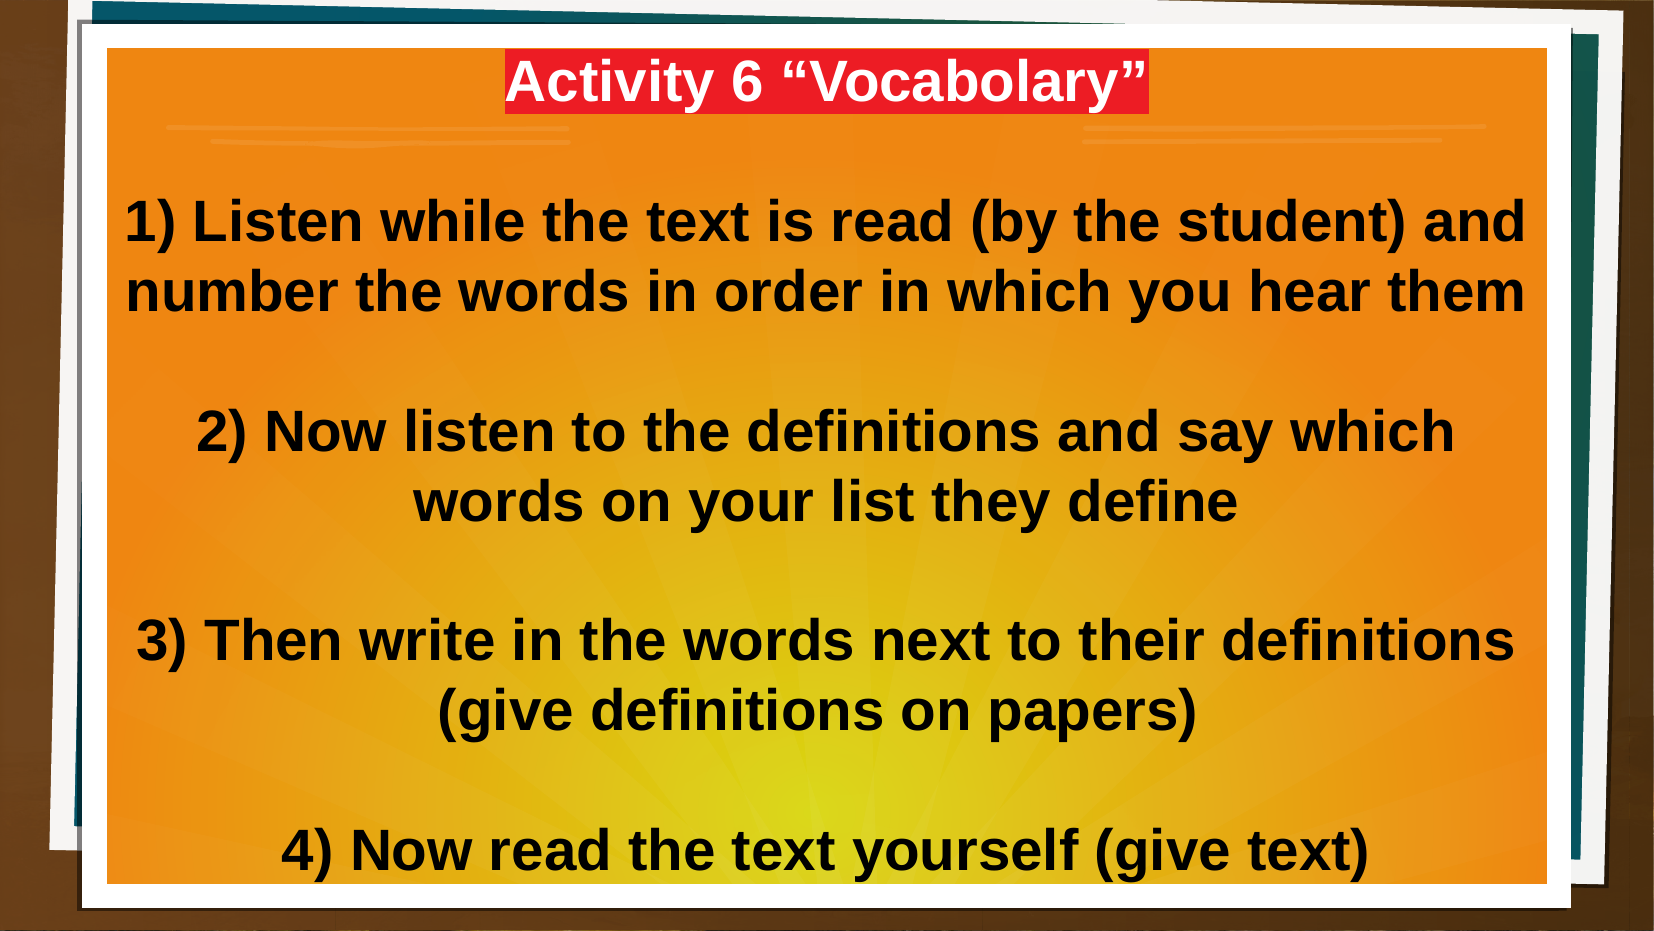

# Activity 6 “Vocabolary” 1) Listen while the text is read (by the student) and number the words in order in which you hear them 2) Now listen to the definitions and say which words on your list they define 3) Then write in the words next to their definitions (give definitions on papers) 4) Now read the text yourself (give text)